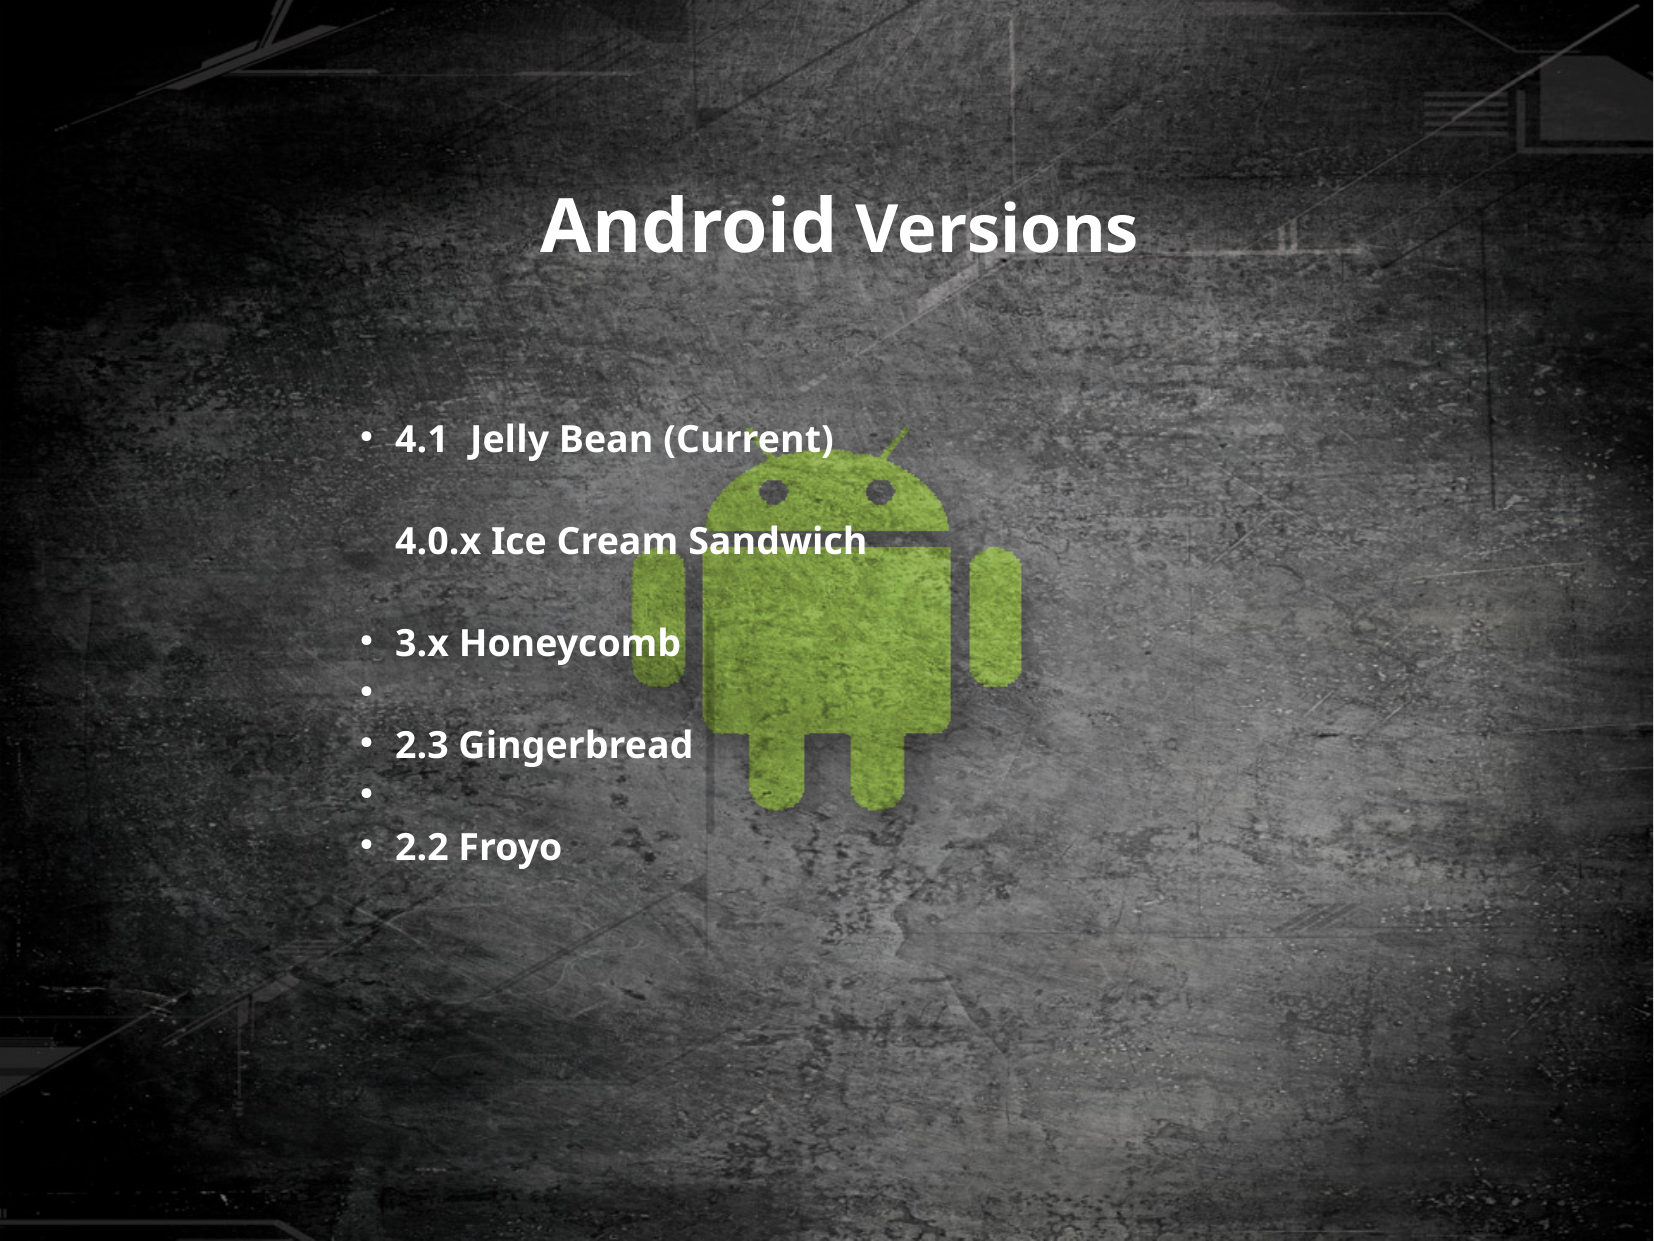

Android Versions
4.1	Jelly Bean (Current)
4.0.x Ice Cream Sandwich
3.x Honeycomb
2.3 Gingerbread
2.2 Froyo